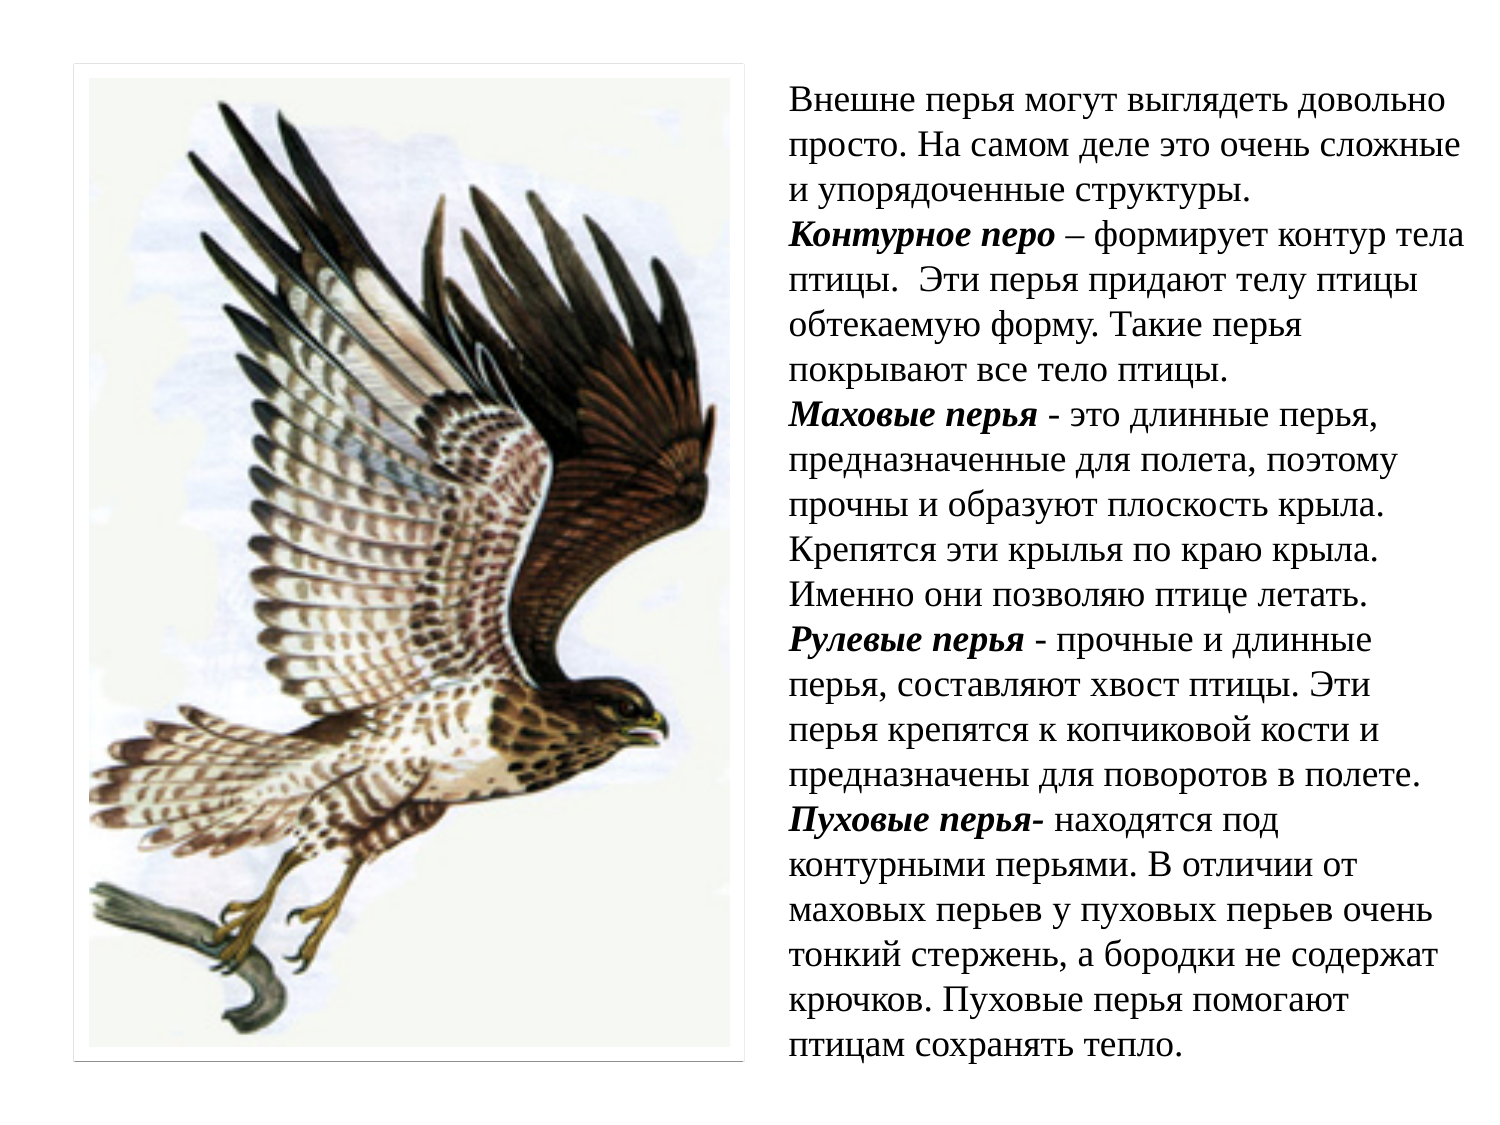

Внешне перья могут выглядеть довольно просто. На самом деле это очень сложные и упорядоченные структуры.
Контурное перо – формирует контур тела птицы. Эти перья придают телу птицы обтекаемую форму. Такие перья покрывают все тело птицы.
Маховые перья - это длинные перья, предназначенные для полета, поэтому прочны и образуют плоскость крыла. Крепятся эти крылья по краю крыла. Именно они позволяю птице летать.
Рулевые перья - прочные и длинные перья, составляют хвост птицы. Эти перья крепятся к копчиковой кости и предназначены для поворотов в полете.
Пуховые перья- находятся под контурными перьями. В отличии от маховых перьев у пуховых перьев очень тонкий стержень, а бородки не содержат крючков. Пуховые перья помогают птицам сохранять тепло.